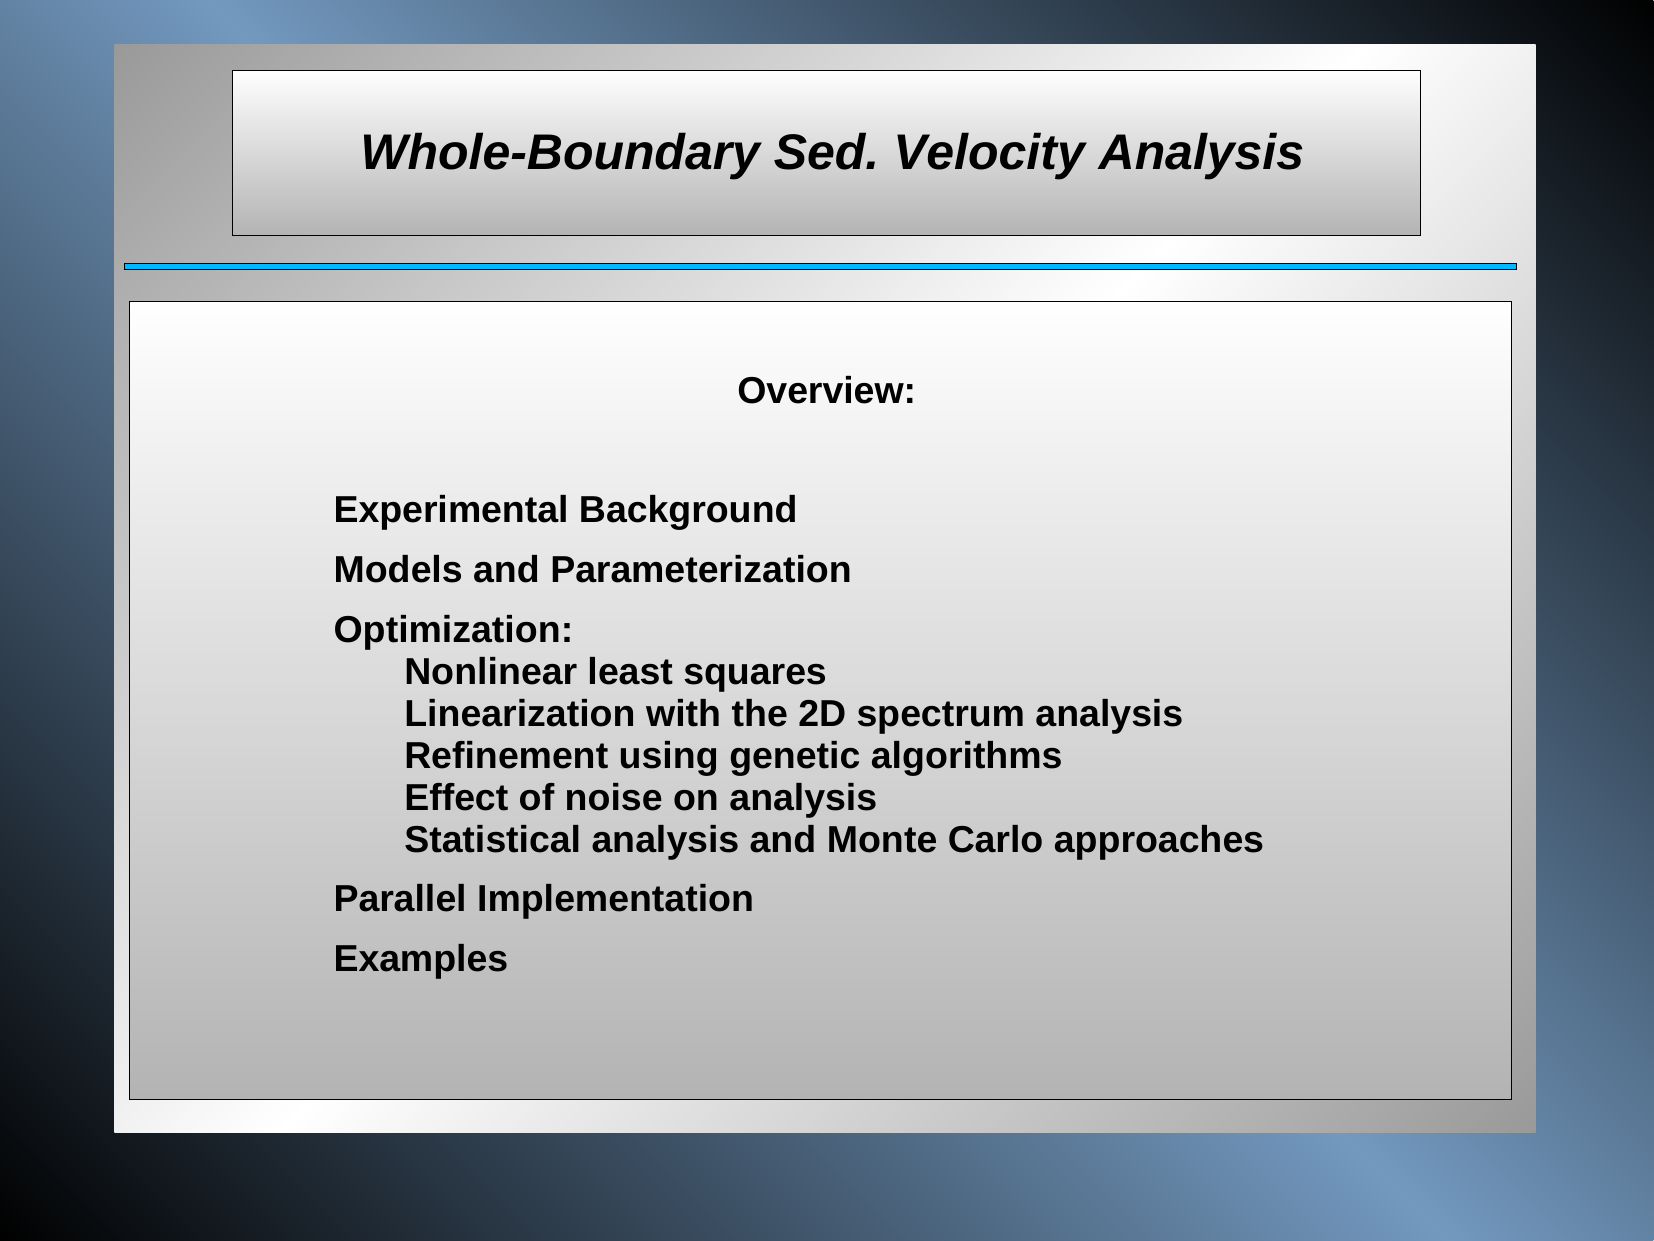

Whole-Boundary Sed. Velocity Analysis
Overview:
Experimental Background
Models and Parameterization
Optimization:
Nonlinear least squares
Linearization with the 2D spectrum analysis
Refinement using genetic algorithms
Effect of noise on analysis
Statistical analysis and Monte Carlo approaches
Parallel Implementation
Examples